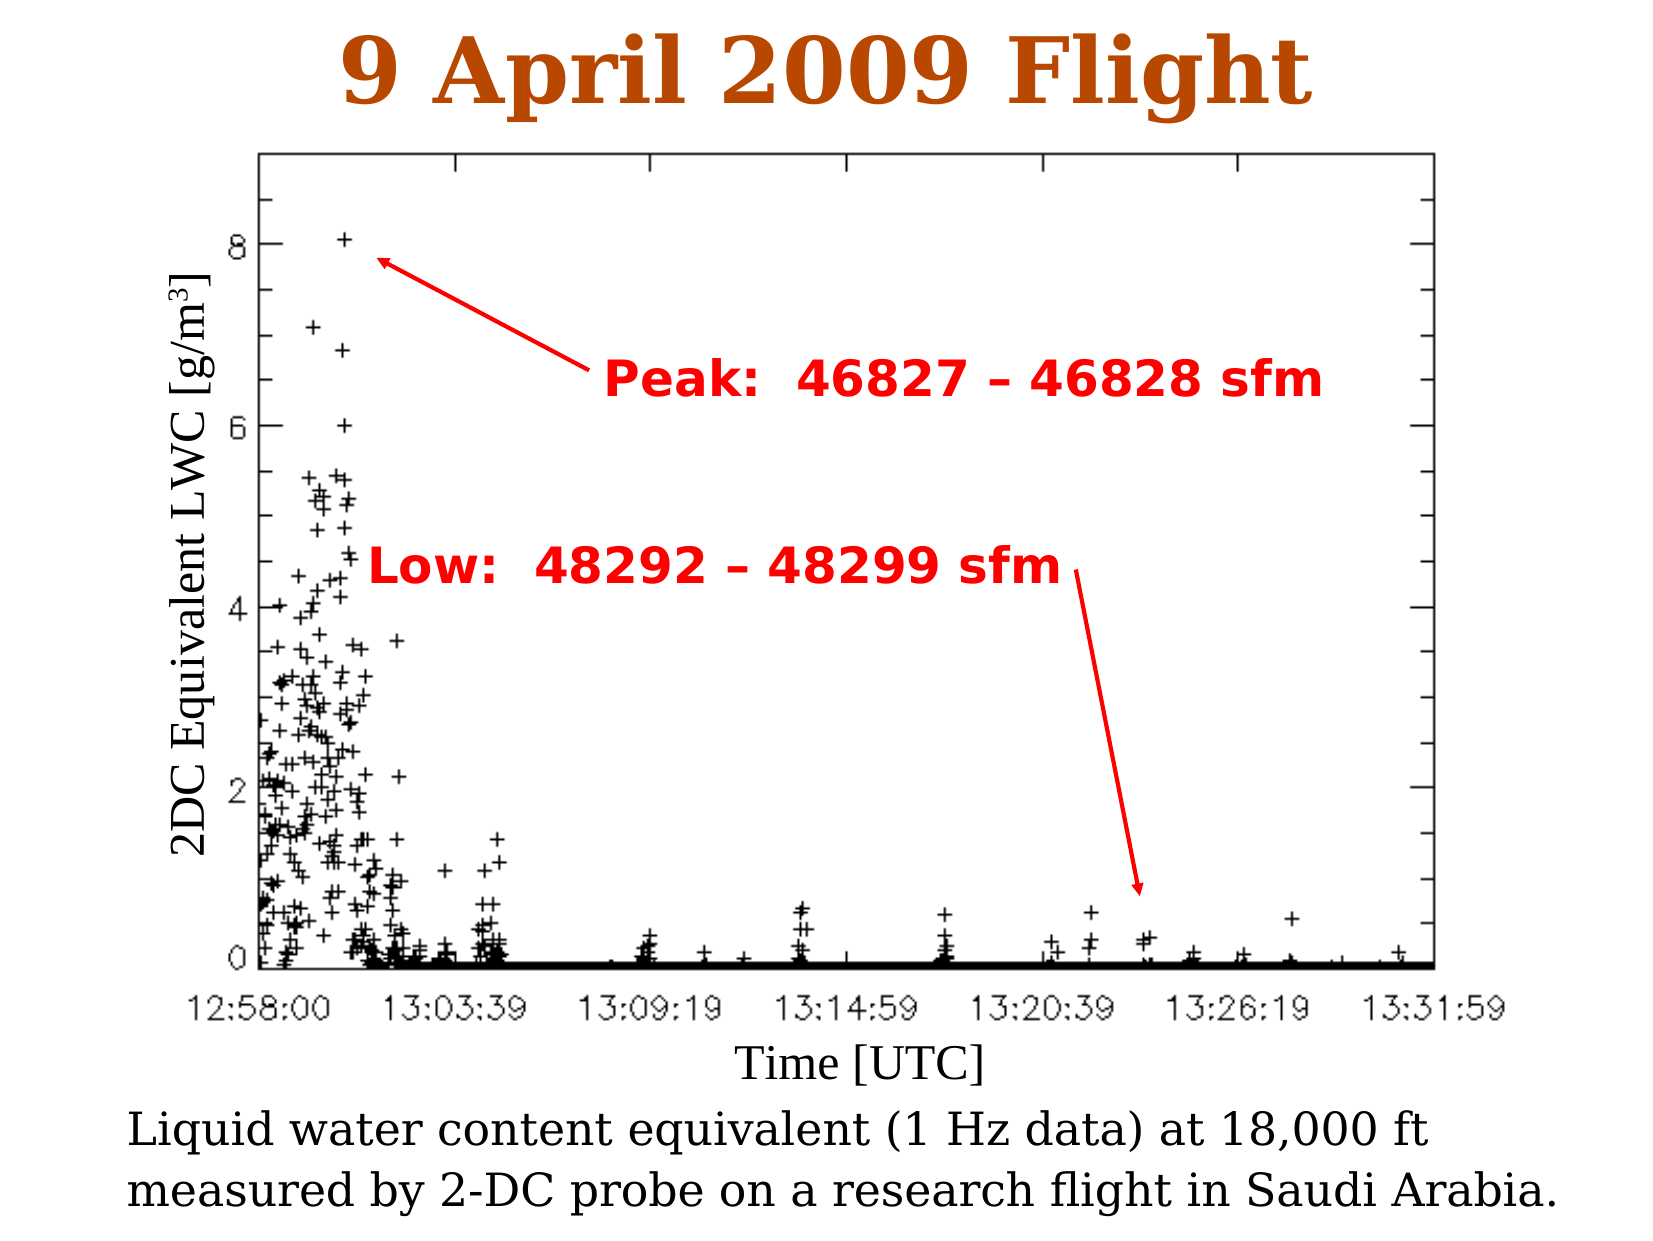

9 April 2009 Flight
Peak: 46827 – 46828 sfm
2DC Equivalent LWC [g/m3]
Low: 48292 – 48299 sfm
Time [UTC]
Liquid water content equivalent (1 Hz data) at 18,000 ft measured by 2-DC probe on a research flight in Saudi Arabia.